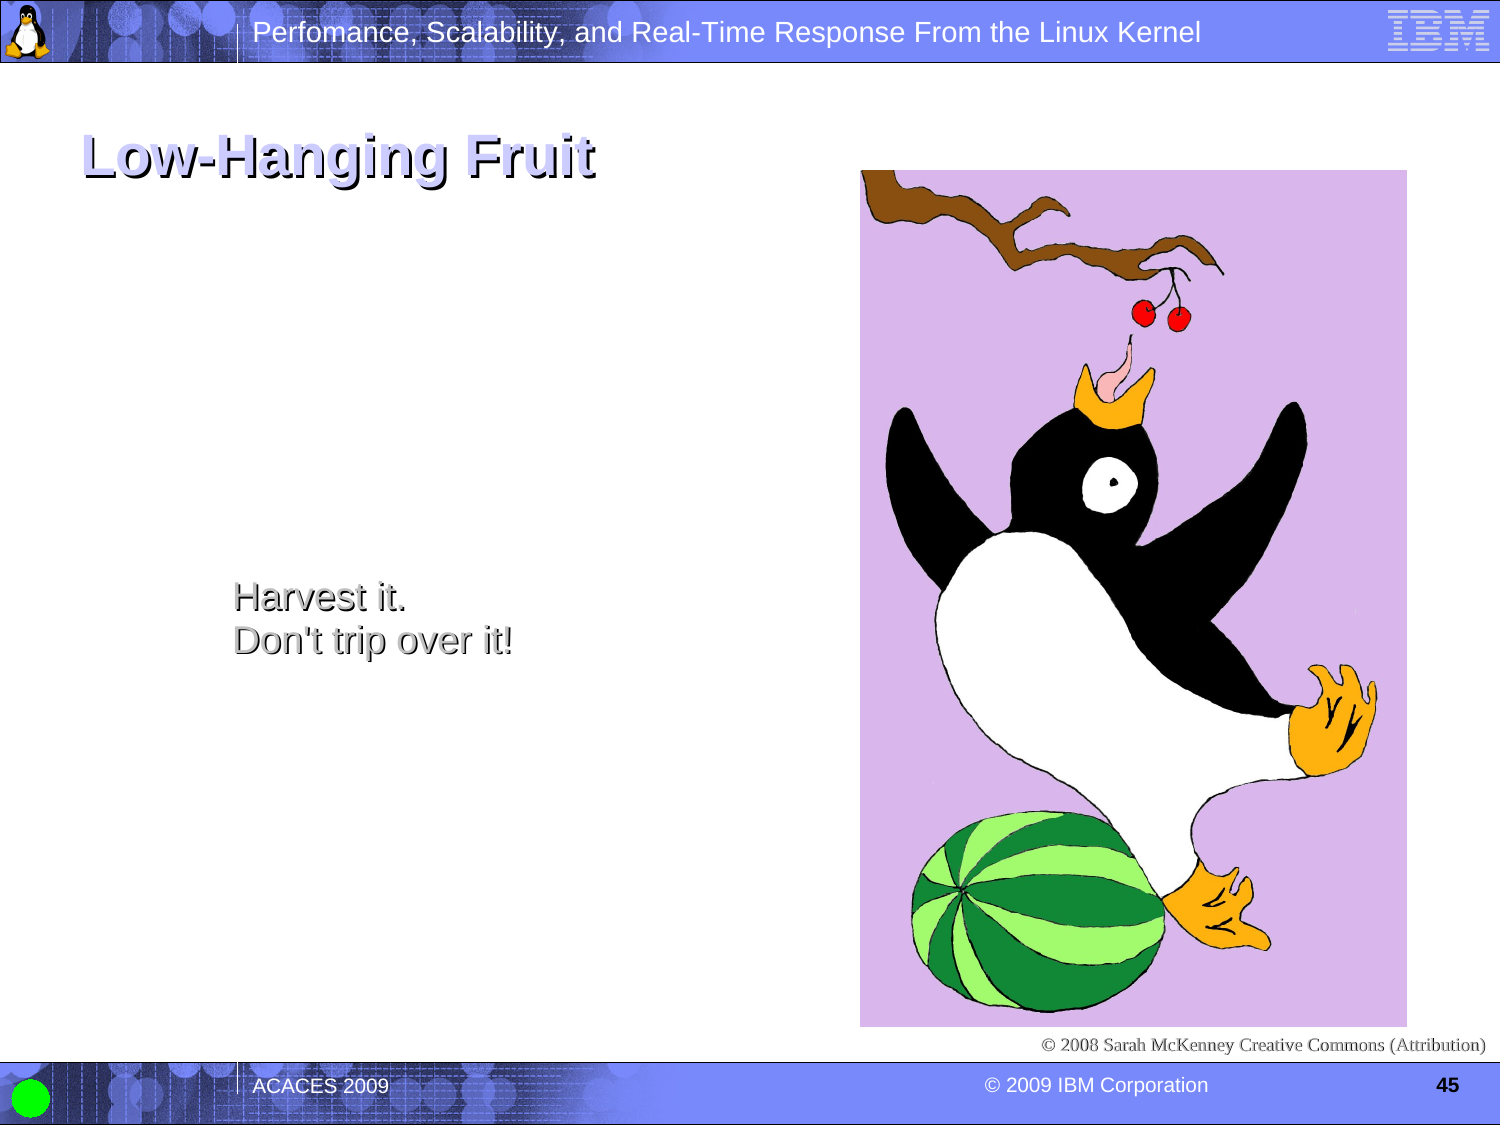

# Low-Hanging Fruit
Harvest it.
Don't trip over it!
© 2008 Sarah McKenney Creative Commons (Attribution)
45